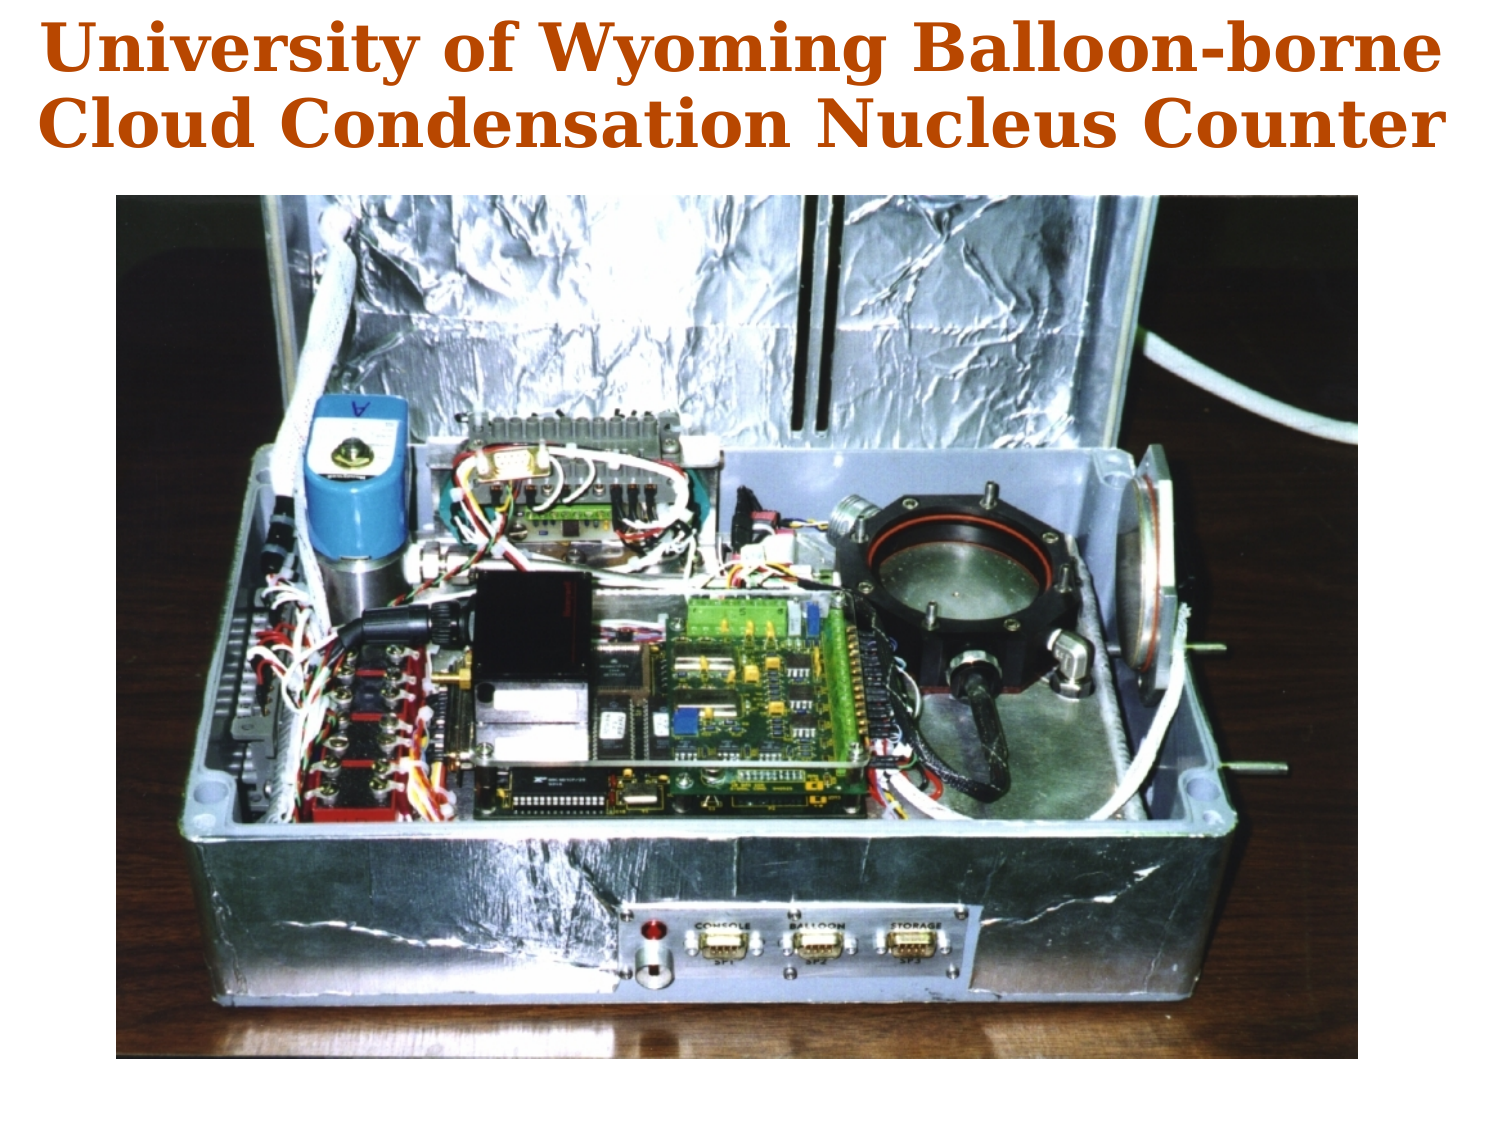

University of Wyoming Balloon-borne Cloud Condensation Nucleus Counter